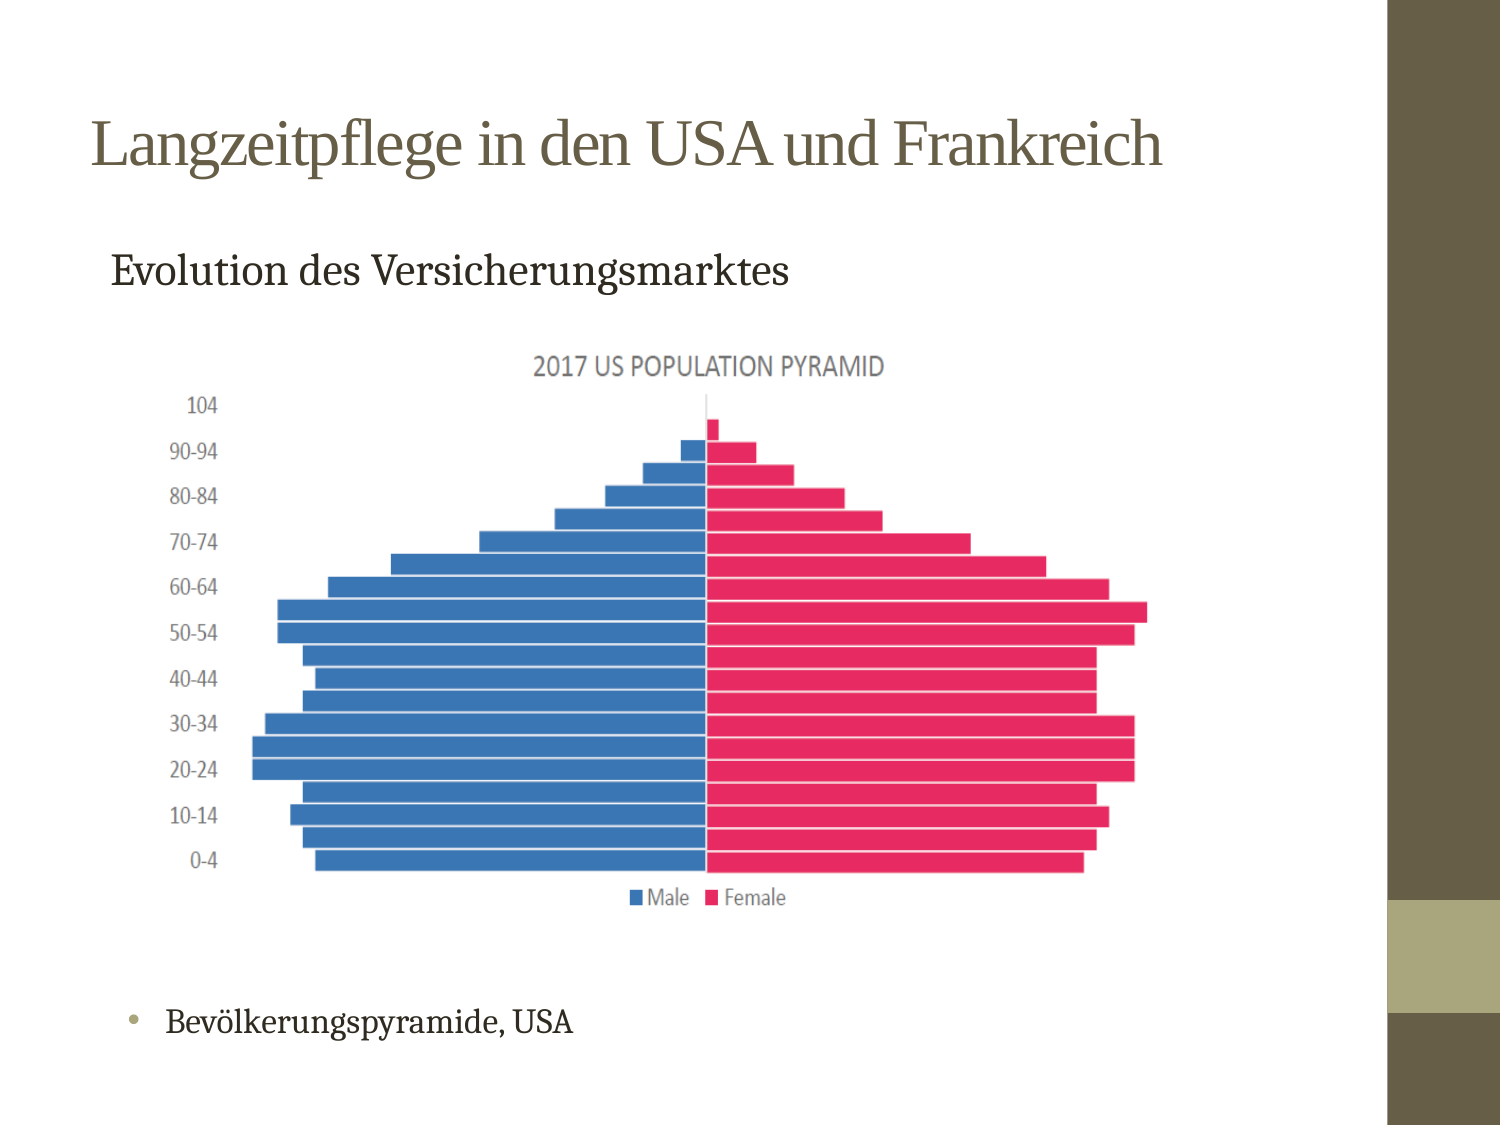

# Langzeitpflege in den USA und Frankreich
Evolution des Versicherungsmarktes
Bevölkerungspyramide, USA